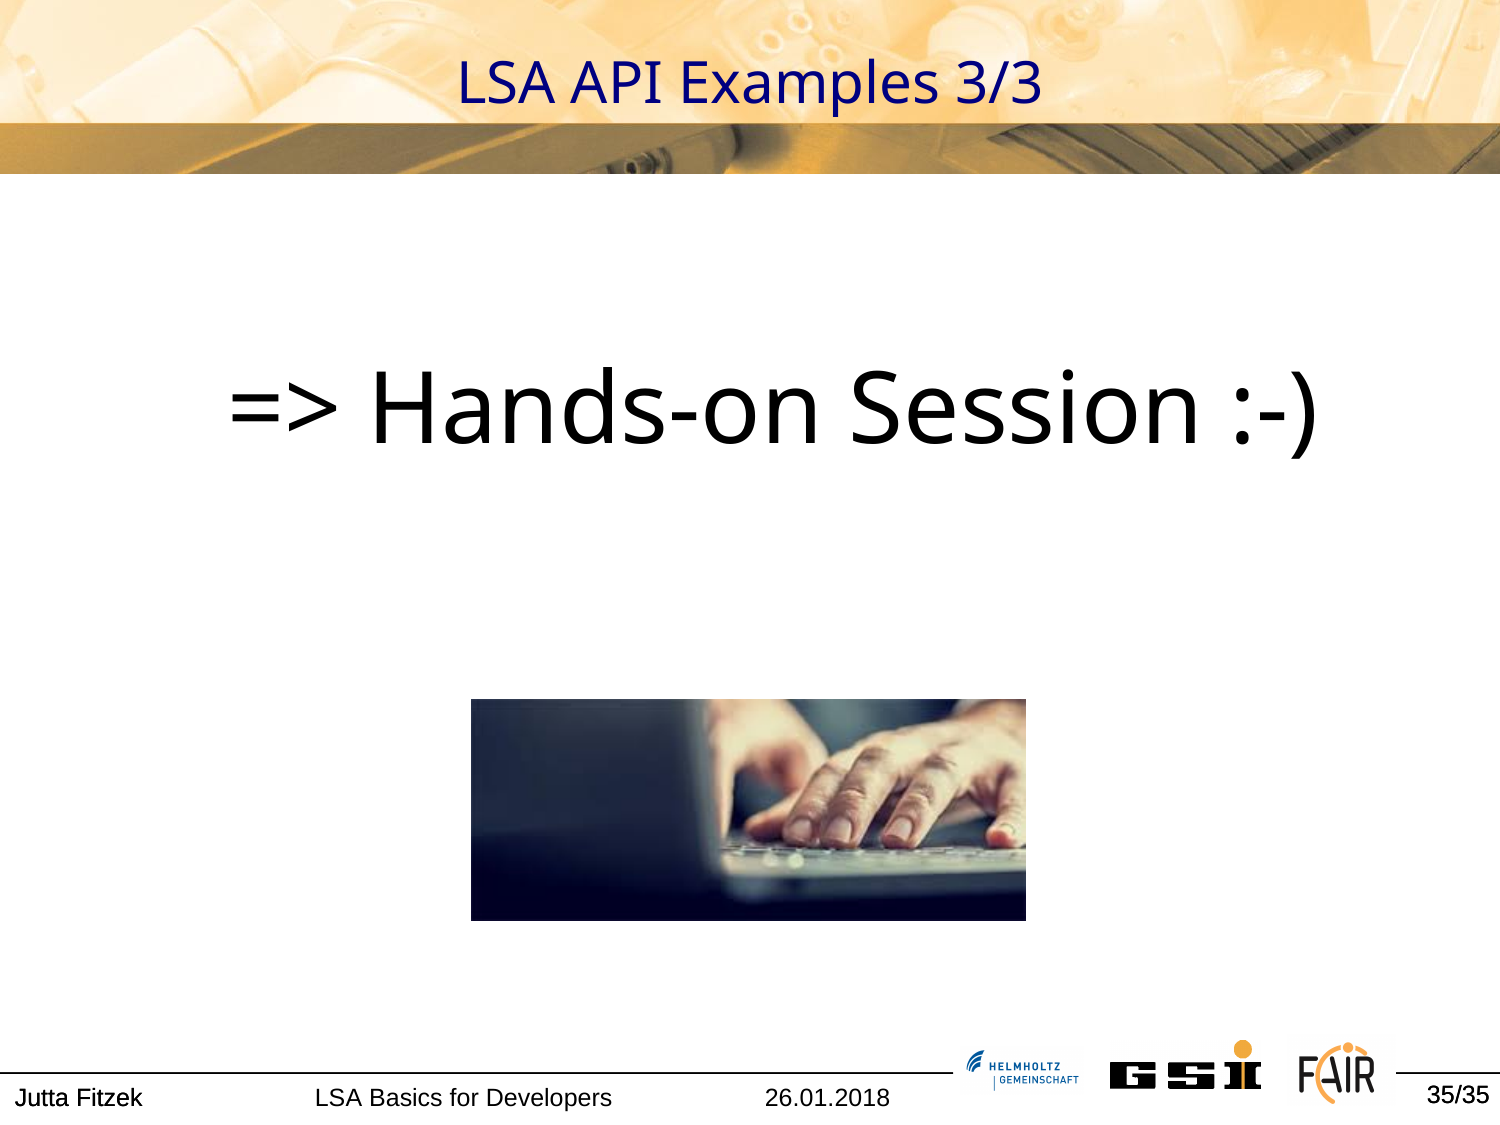

# LSA API Examples 3/3
=> Hands-on Session :-)
35